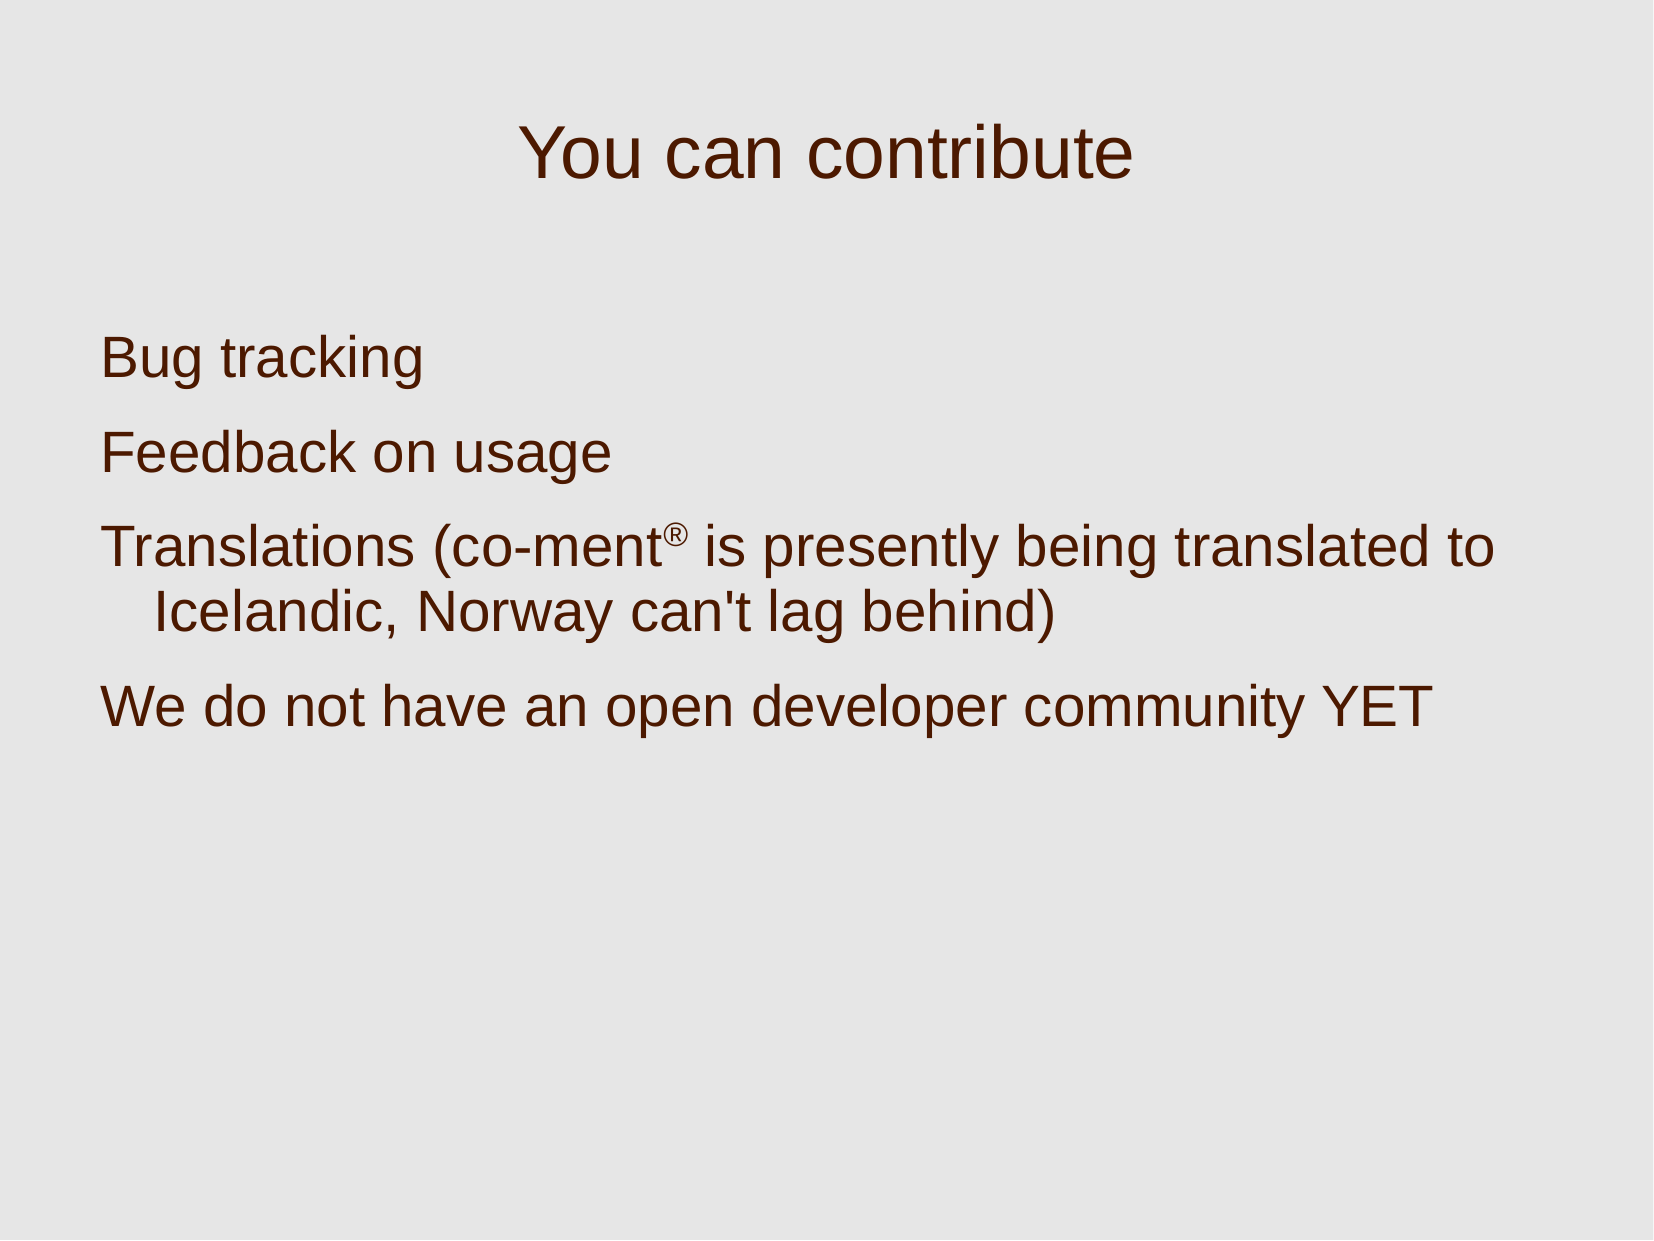

# You can contribute
Bug tracking
Feedback on usage
Translations (co-ment® is presently being translated to Icelandic, Norway can't lag behind)
We do not have an open developer community YET